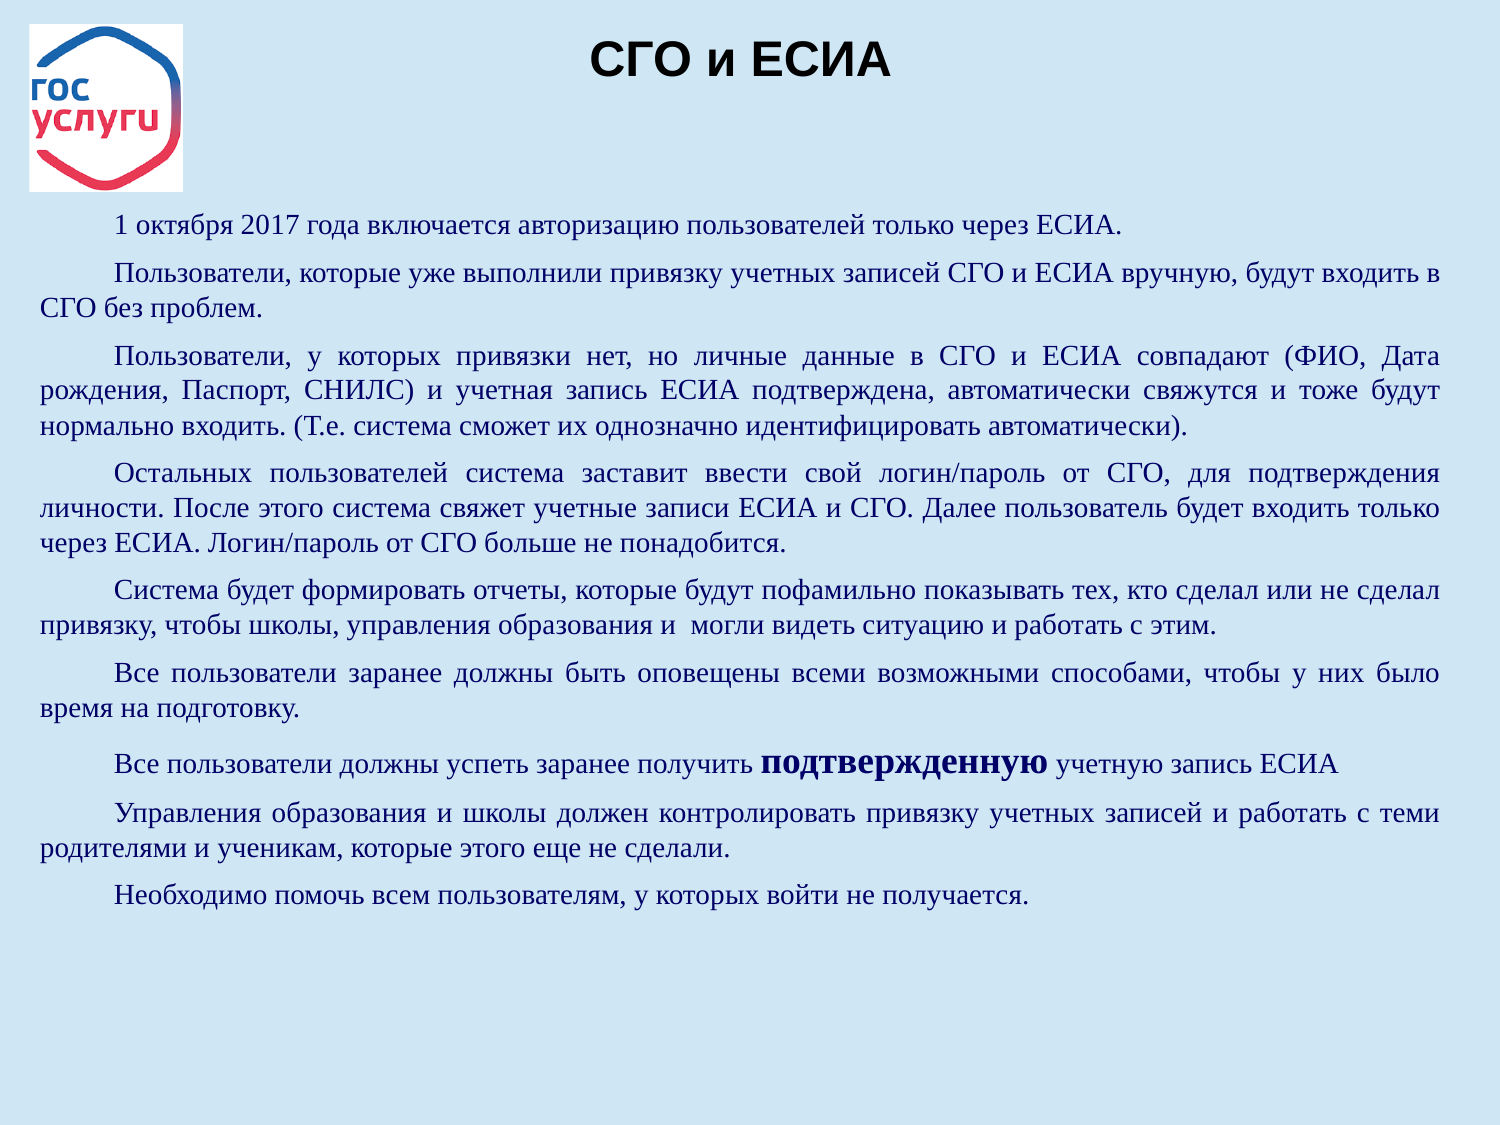

СГО и ЕСИА
	1 октября 2017 года включается авторизацию пользователей только через ЕСИА.
	Пользователи, которые уже выполнили привязку учетных записей СГО и ЕСИА вручную, будут входить в СГО без проблем.
	Пользователи, у которых привязки нет, но личные данные в СГО и ЕСИА совпадают (ФИО, Дата рождения, Паспорт, СНИЛС) и учетная запись ЕСИА подтверждена, автоматически свяжутся и тоже будут нормально входить. (Т.е. система сможет их однозначно идентифицировать автоматически).
	Остальных пользователей система заставит ввести свой логин/пароль от СГО, для подтверждения личности. После этого система свяжет учетные записи ЕСИА и СГО. Далее пользователь будет входить только через ЕСИА. Логин/пароль от СГО больше не понадобится.
	Система будет формировать отчеты, которые будут пофамильно показывать тех, кто сделал или не сделал привязку, чтобы школы, управления образования и могли видеть ситуацию и работать с этим.
	Все пользователи заранее должны быть оповещены всеми возможными способами, чтобы у них было время на подготовку.
	Все пользователи должны успеть заранее получить подтвержденную учетную запись ЕСИА
	Управления образования и школы должен контролировать привязку учетных записей и работать с теми родителями и ученикам, которые этого еще не сделали.
	Необходимо помочь всем пользователям, у которых войти не получается.